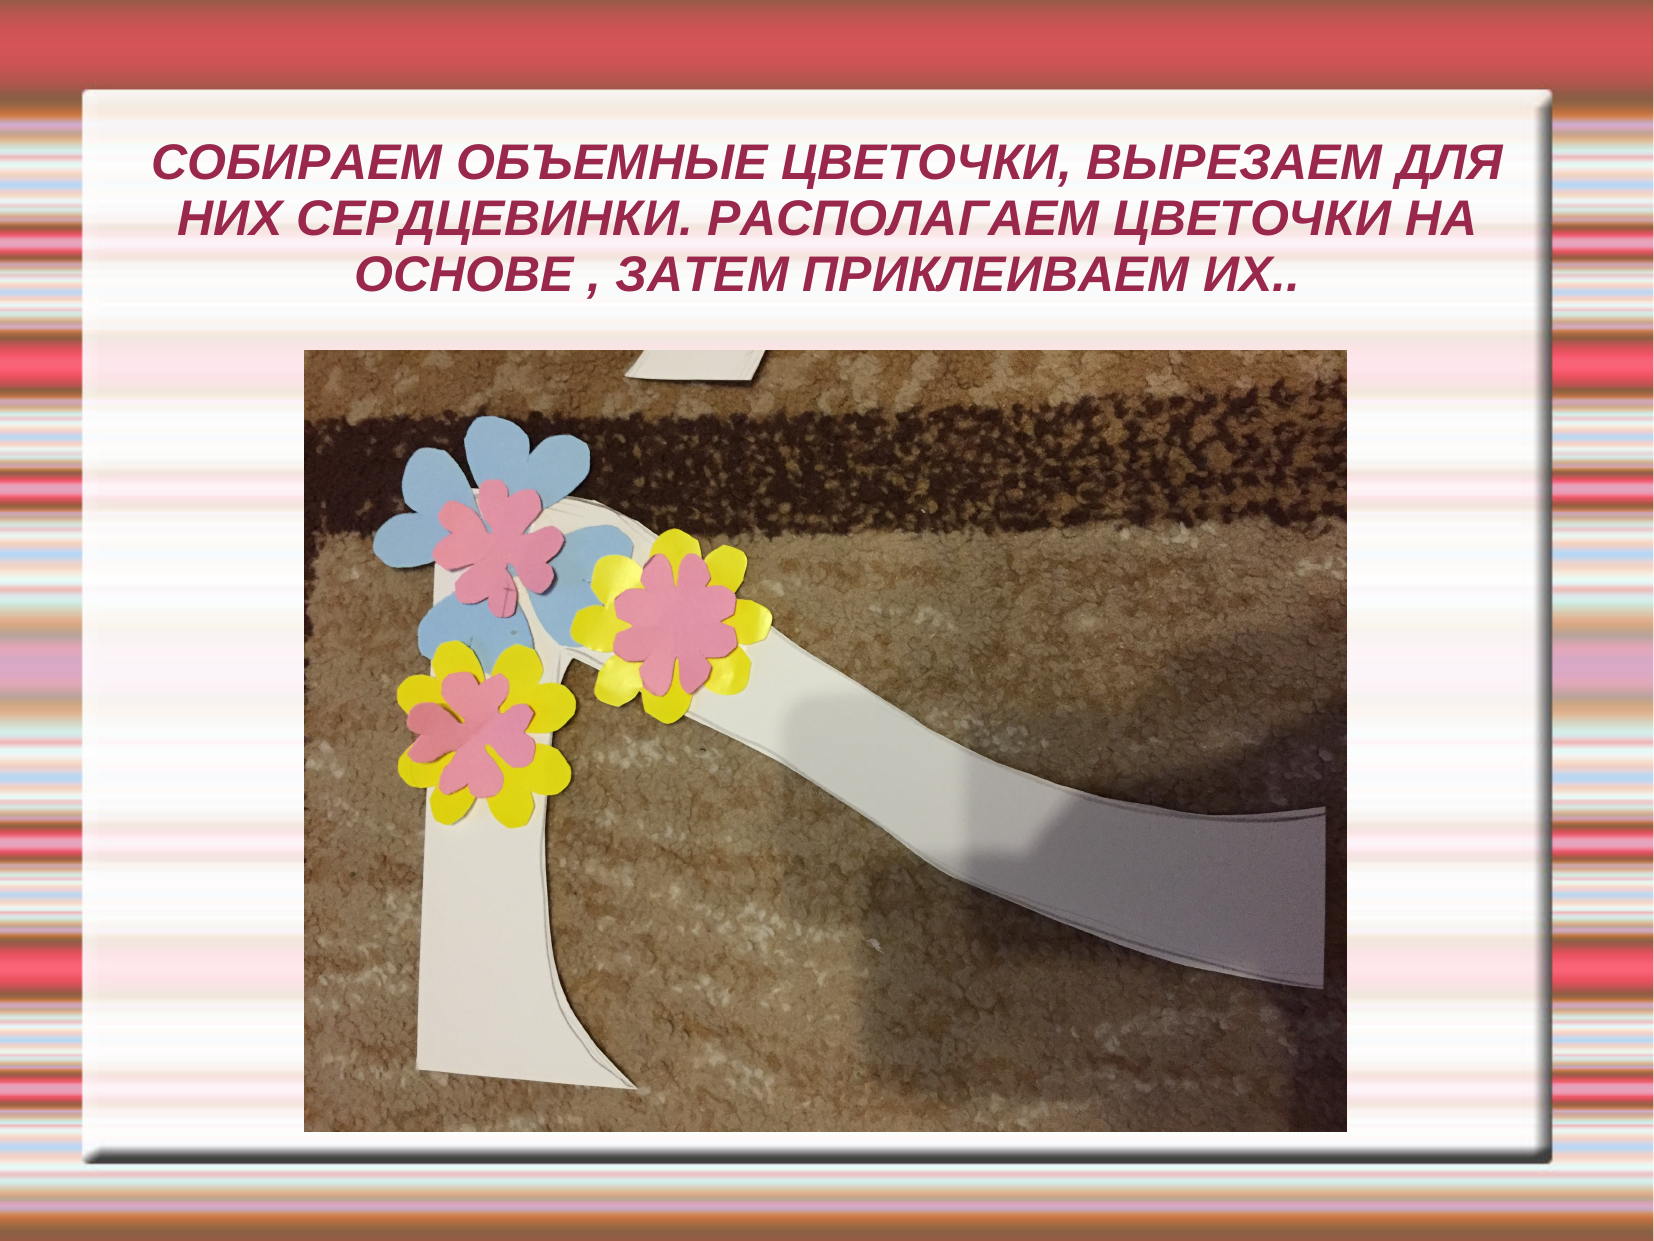

# СОБИРАЕМ ОБЪЕМНЫЕ ЦВЕТОЧКИ, ВЫРЕЗАЕМ ДЛЯ НИХ СЕРДЦЕВИНКИ. РАСПОЛАГАЕМ ЦВЕТОЧКИ НА ОСНОВЕ , ЗАТЕМ ПРИКЛЕИВАЕМ ИХ..